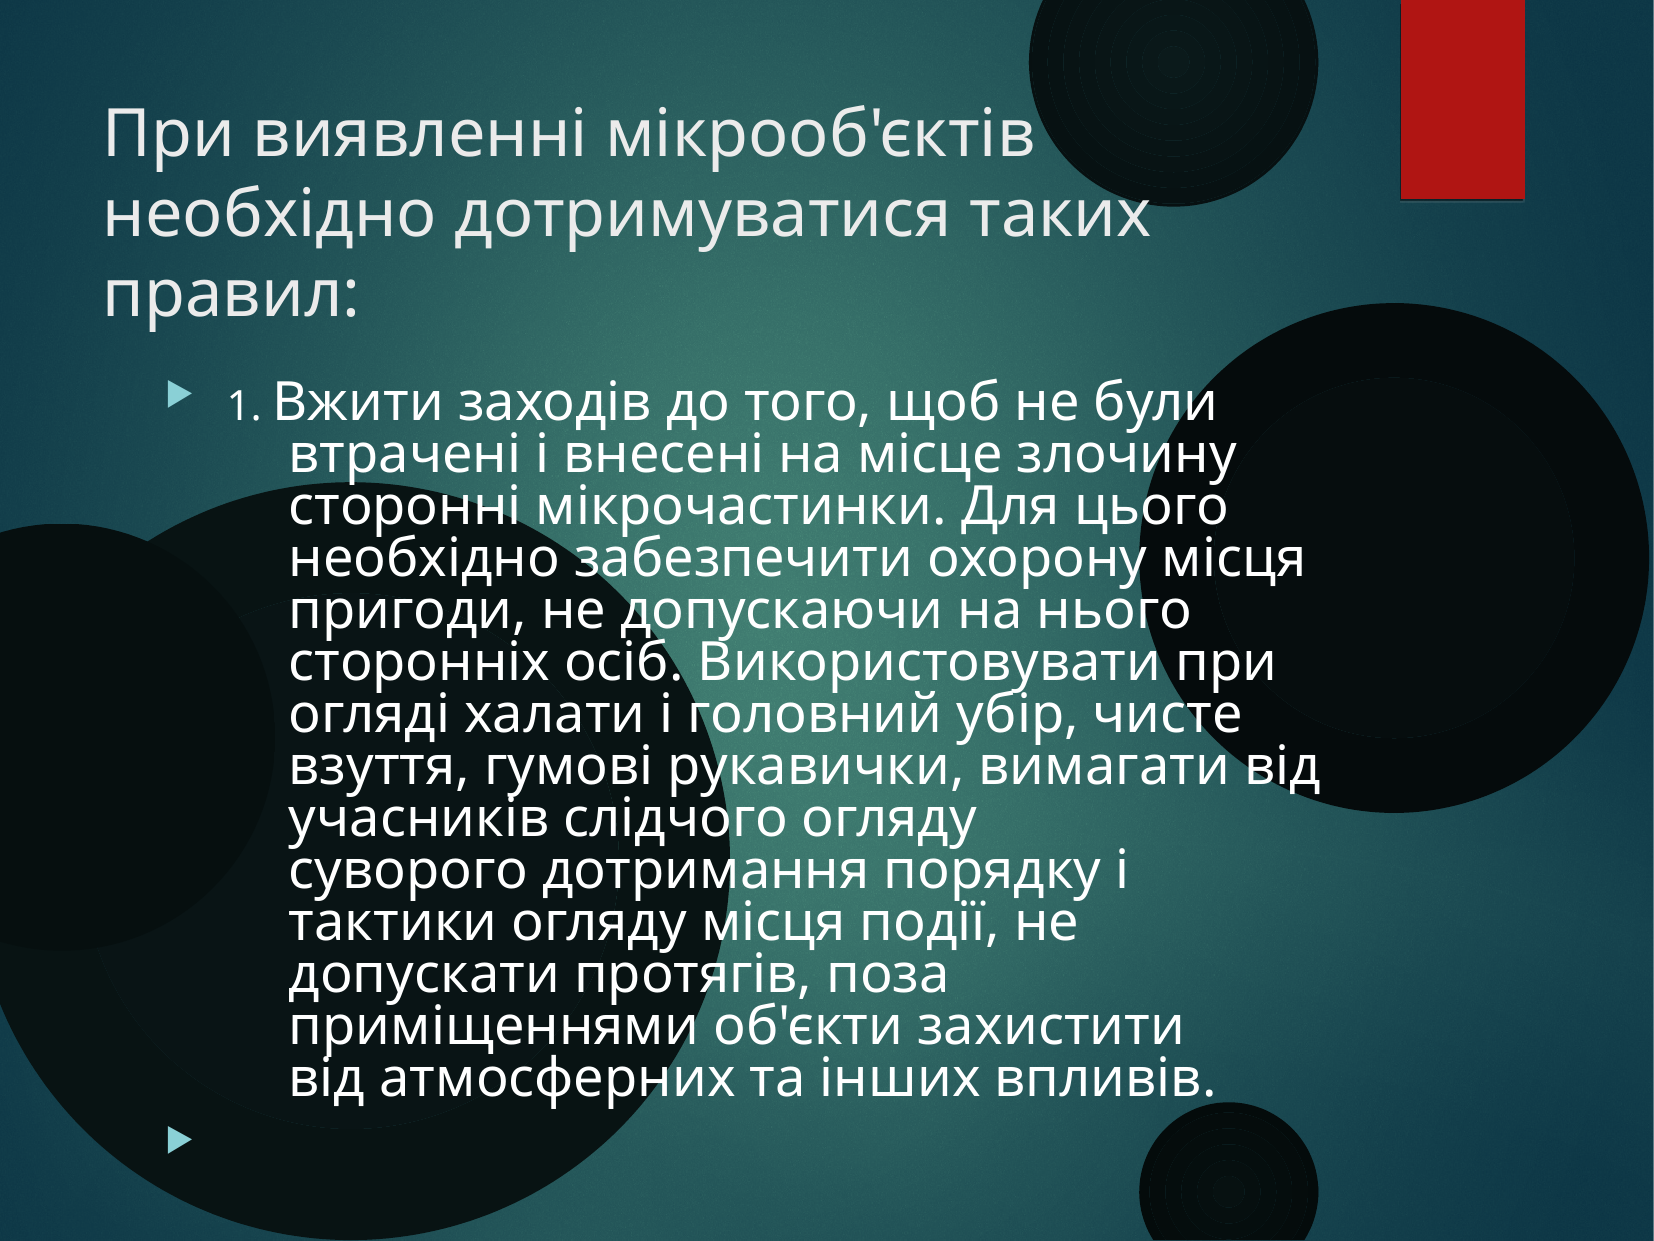

# При виявленні мікрооб'єктів необхідно дотримуватися таких правил:
1. Вжити заходів до того, щоб не були втрачені і внeceні на місце злочину сторонні мікрочастинки. Для цього необхідно забезпечити охорону місця пригоди, не допускаючи на нього сторонніх осіб. Використовувати при огляді халати і головний убір, чисте взуття, гумові рукавички, вимагати від учасників слідчого огляду суворого дотримання порядку і тактики огляду місця події, не допускати протягів, поза приміщеннями об'єкти захистити від атмосферних та інших впливів.